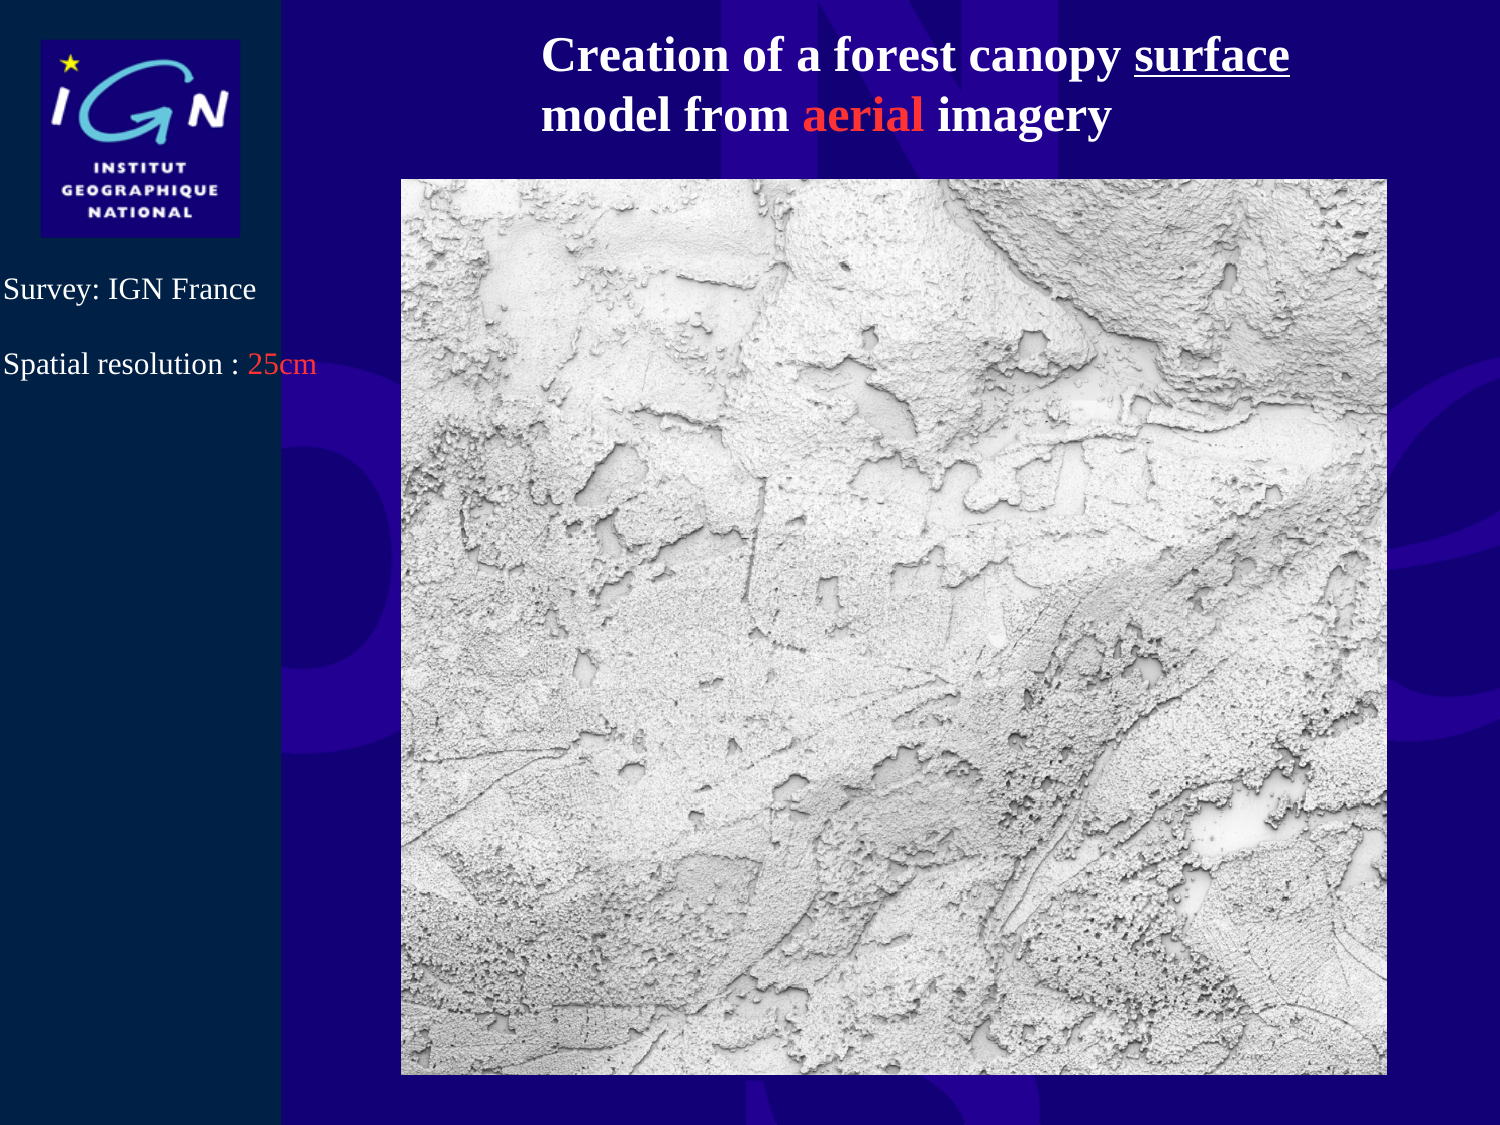

Creation of a forest canopy surface
model from aerial imagery
Survey: IGN France
Spatial resolution : 25cm